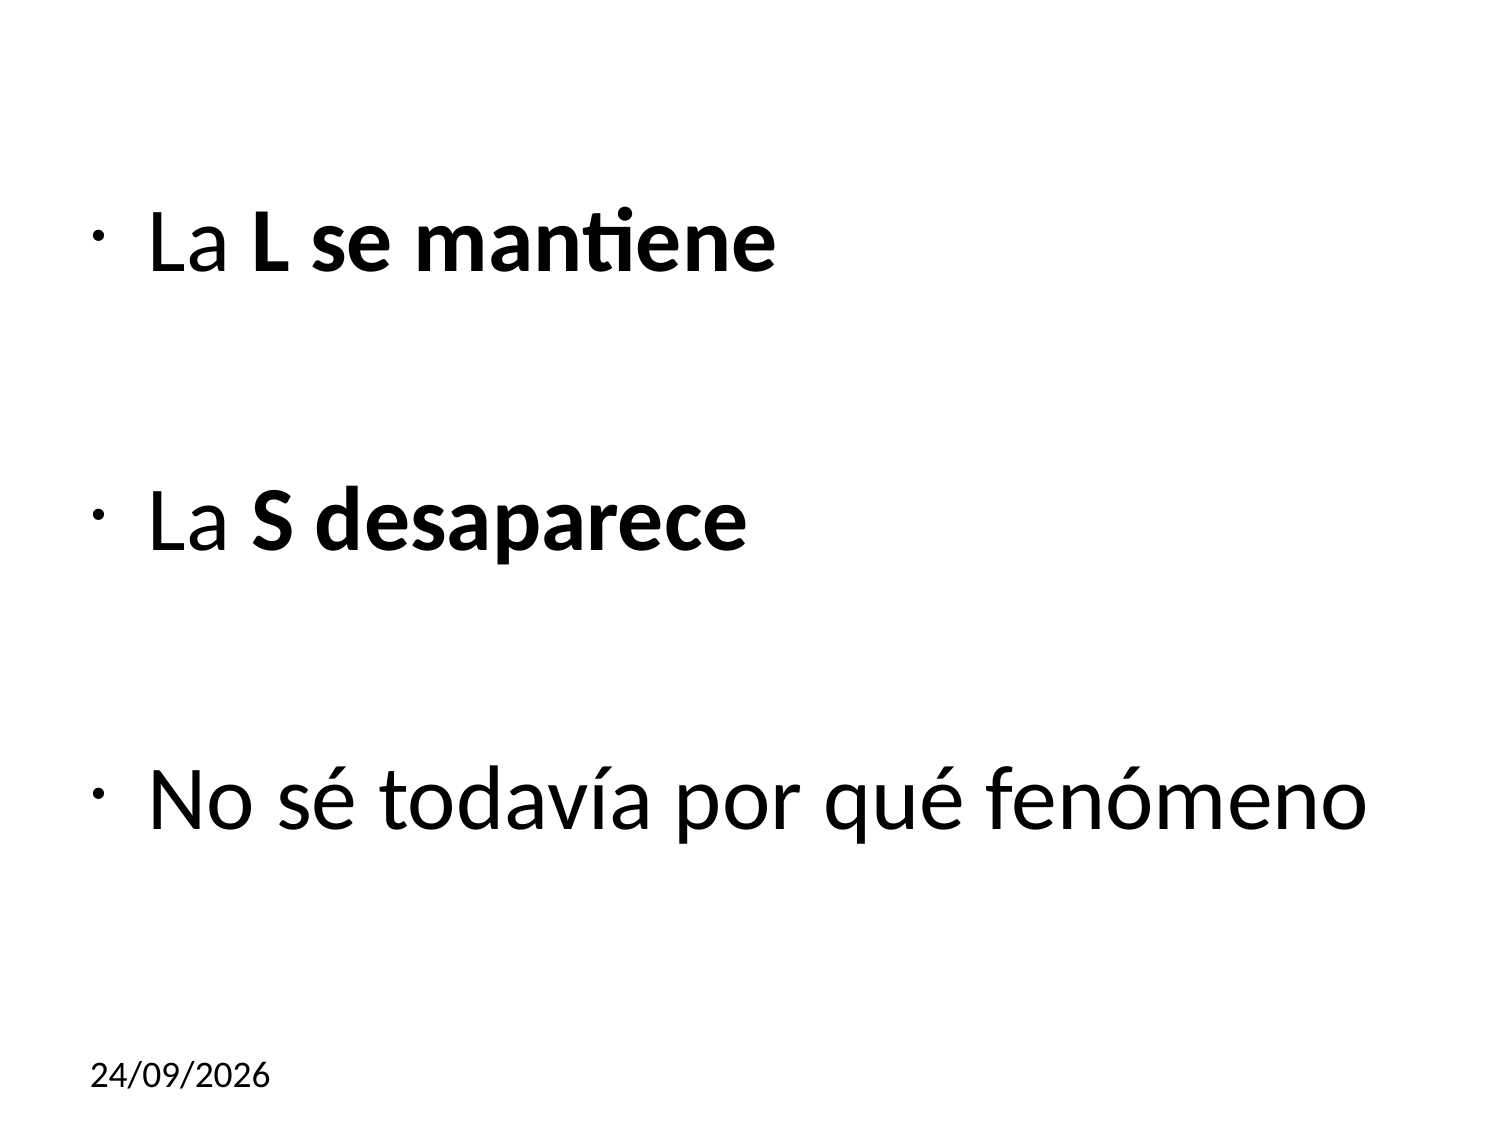

#
La L se mantiene
La S desaparece
No sé todavía por qué fenómeno
14 de avril de 2011